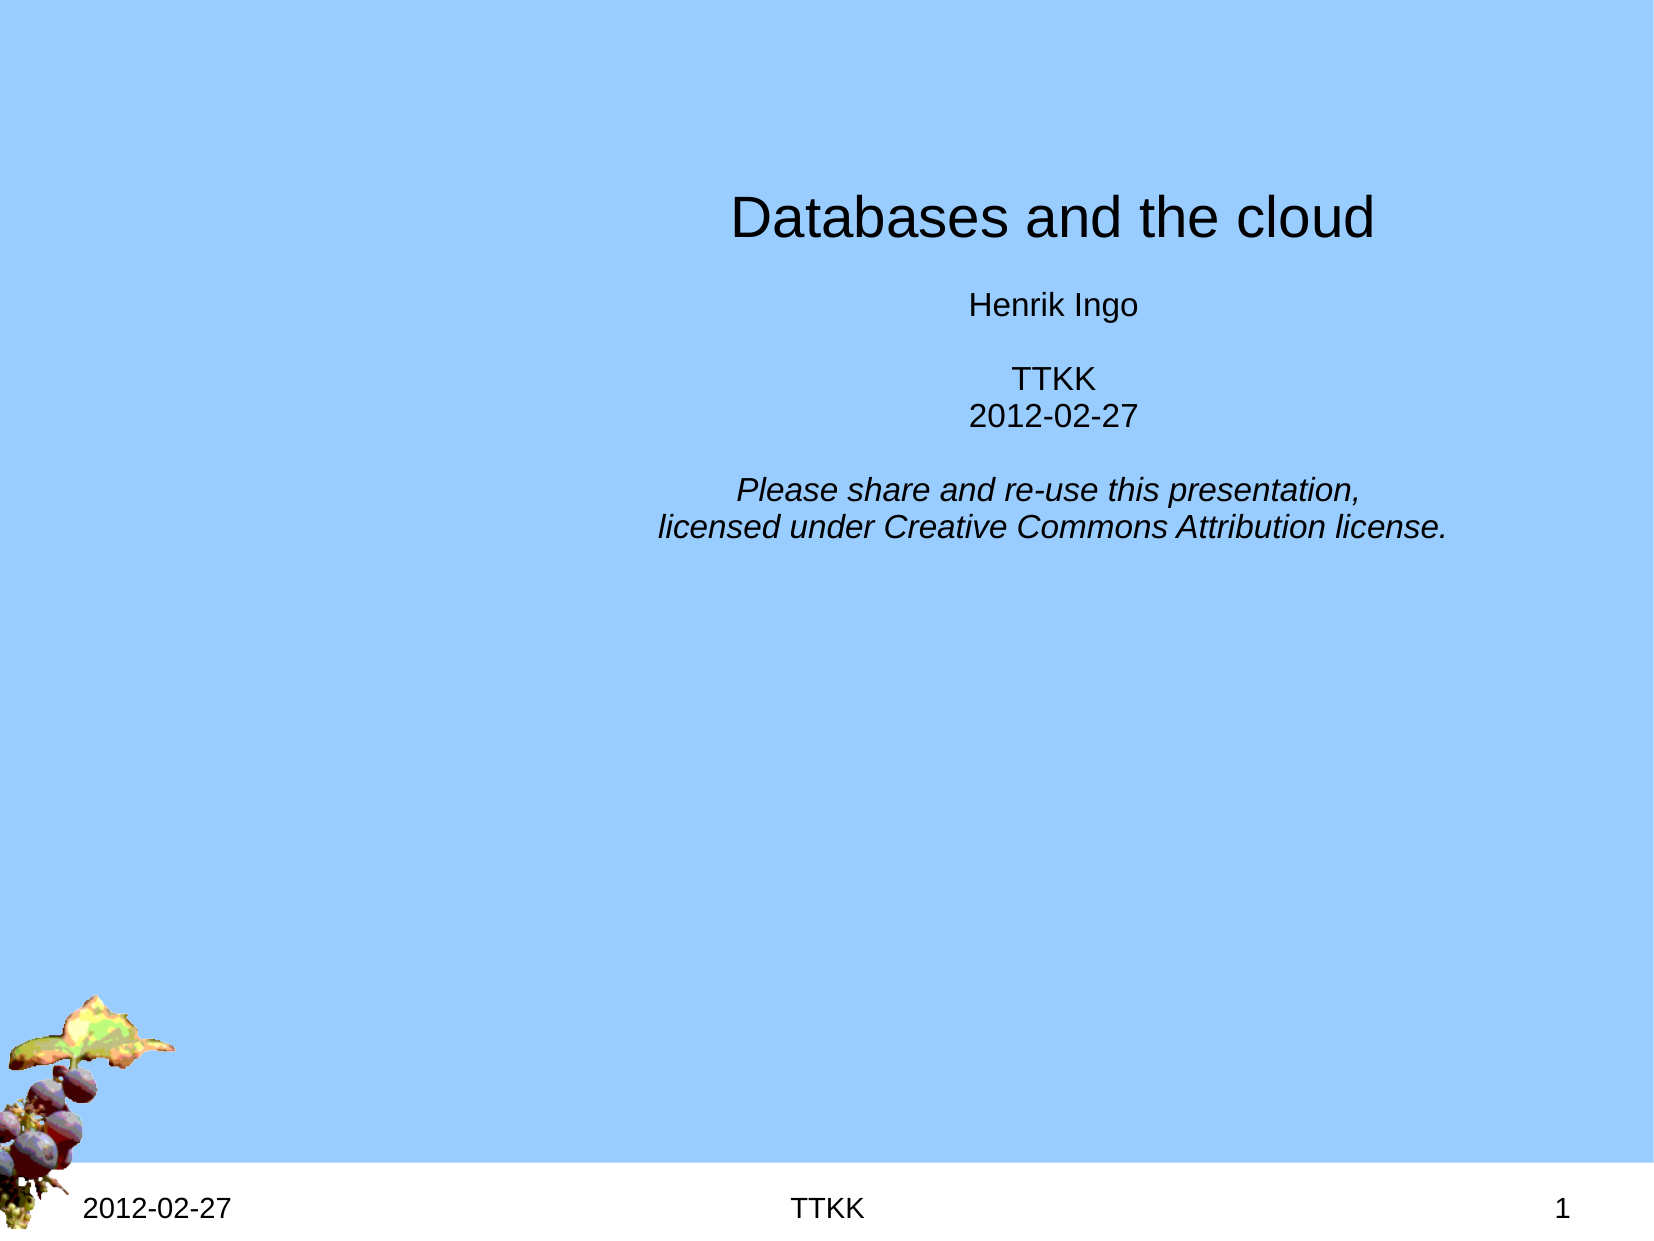

# Databases and the cloud
Henrik Ingo
TTKK
2012-02-27
Please share and re-use this presentation,
licensed under Creative Commons Attribution license.
2012-02-27
TTKK
1